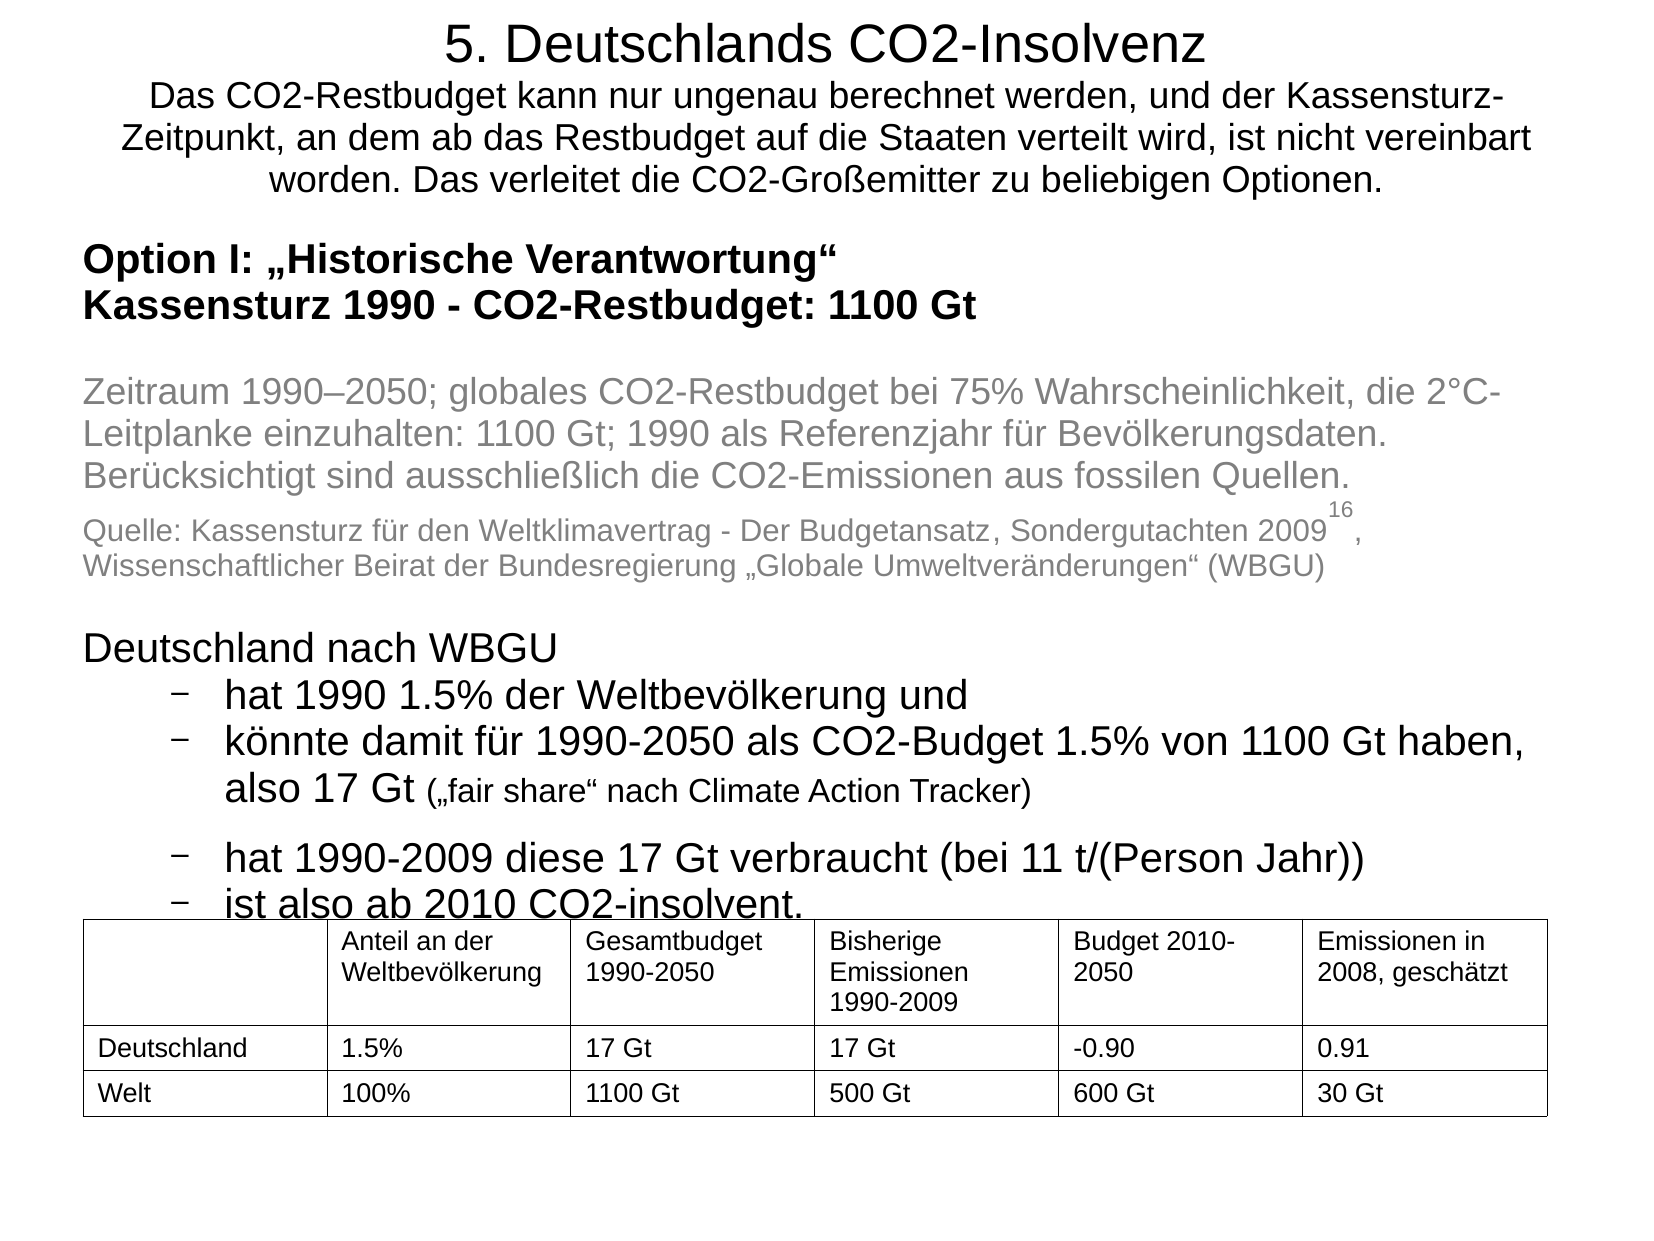

# 5. Deutschlands CO2-Insolvenz Das CO2-Restbudget kann nur ungenau berechnet werden, und der Kassensturz-Zeitpunkt, an dem ab das Restbudget auf die Staaten verteilt wird, ist nicht vereinbart worden. Das verleitet die CO2-Großemitter zu beliebigen Optionen.
Option I: „Historische Verantwortung“
Kassensturz 1990 - CO2-Restbudget: 1100 Gt
Zeitraum 1990–2050; globales CO2-Restbudget bei 75% Wahrscheinlichkeit, die 2°C-Leitplanke einzuhalten: 1100 Gt; 1990 als Referenzjahr für Bevölkerungsdaten. Berücksichtigt sind ausschließlich die CO2-Emissionen aus fossilen Quellen.
Quelle: Kassensturz für den Weltklimavertrag - Der Budgetansatz, Sondergutachten 200916, Wissenschaftlicher Beirat der Bundesregierung „Globale Umweltveränderungen“ (WBGU)
Deutschland nach WBGU
hat 1990 1.5% der Weltbevölkerung und
könnte damit für 1990-2050 als CO2-Budget 1.5% von 1100 Gt haben, also 17 Gt („fair share“ nach Climate Action Tracker)
hat 1990-2009 diese 17 Gt verbraucht (bei 11 t/(Person Jahr))
ist also ab 2010 CO2-insolvent.
| | Anteil an der Weltbevölkerung | Gesamtbudget 1990-2050 | Bisherige Emissionen 1990-2009 | Budget 2010-2050 | Emissionen in 2008, geschätzt |
| --- | --- | --- | --- | --- | --- |
| Deutschland | 1.5% | 17 Gt | 17 Gt | -0.90 | 0.91 |
| Welt | 100% | 1100 Gt | 500 Gt | 600 Gt | 30 Gt |